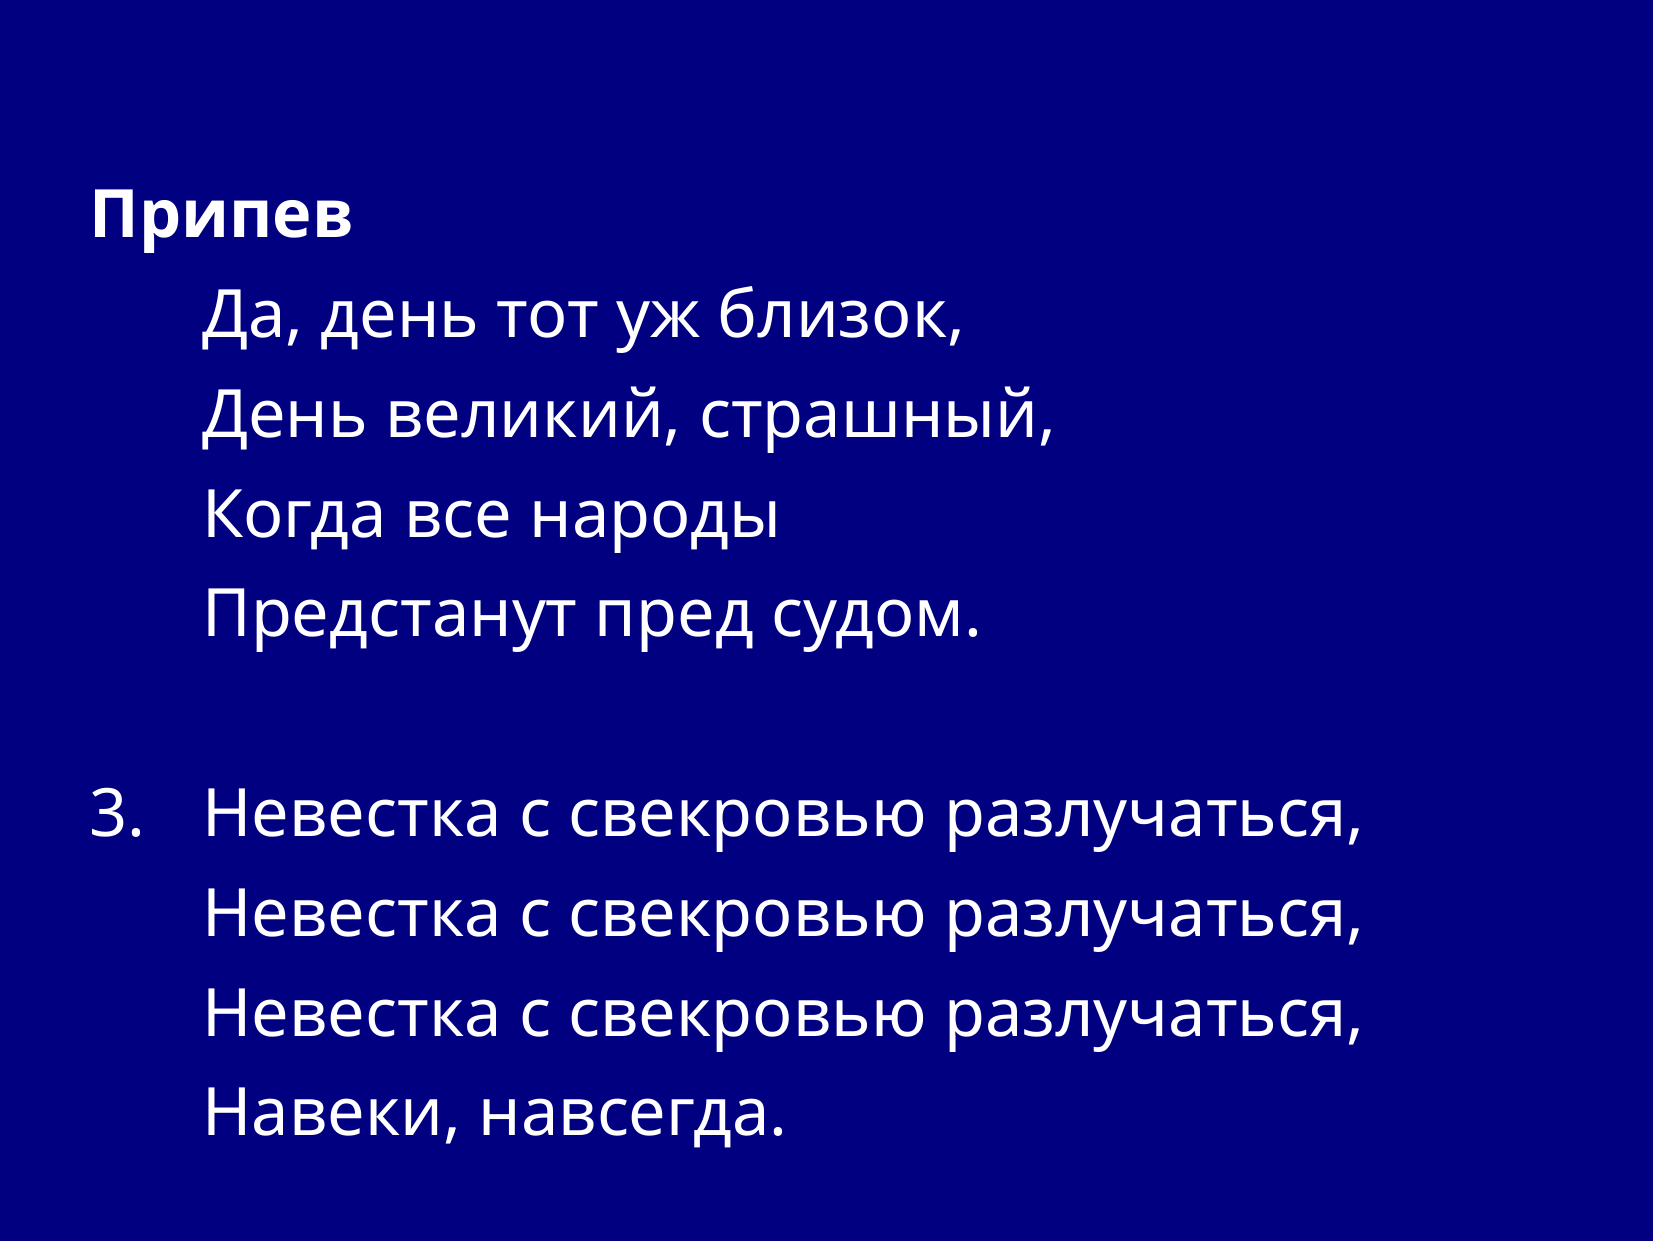

Припев
	Да, день тот уж близок,
	День великий, страшный,
	Когда все народы
	Предстанут пред судом.
3.	Невестка с свекровью разлучаться,
	Невестка с свекровью разлучаться,
	Невестка с свекровью разлучаться,
	Навеки, навсегда.